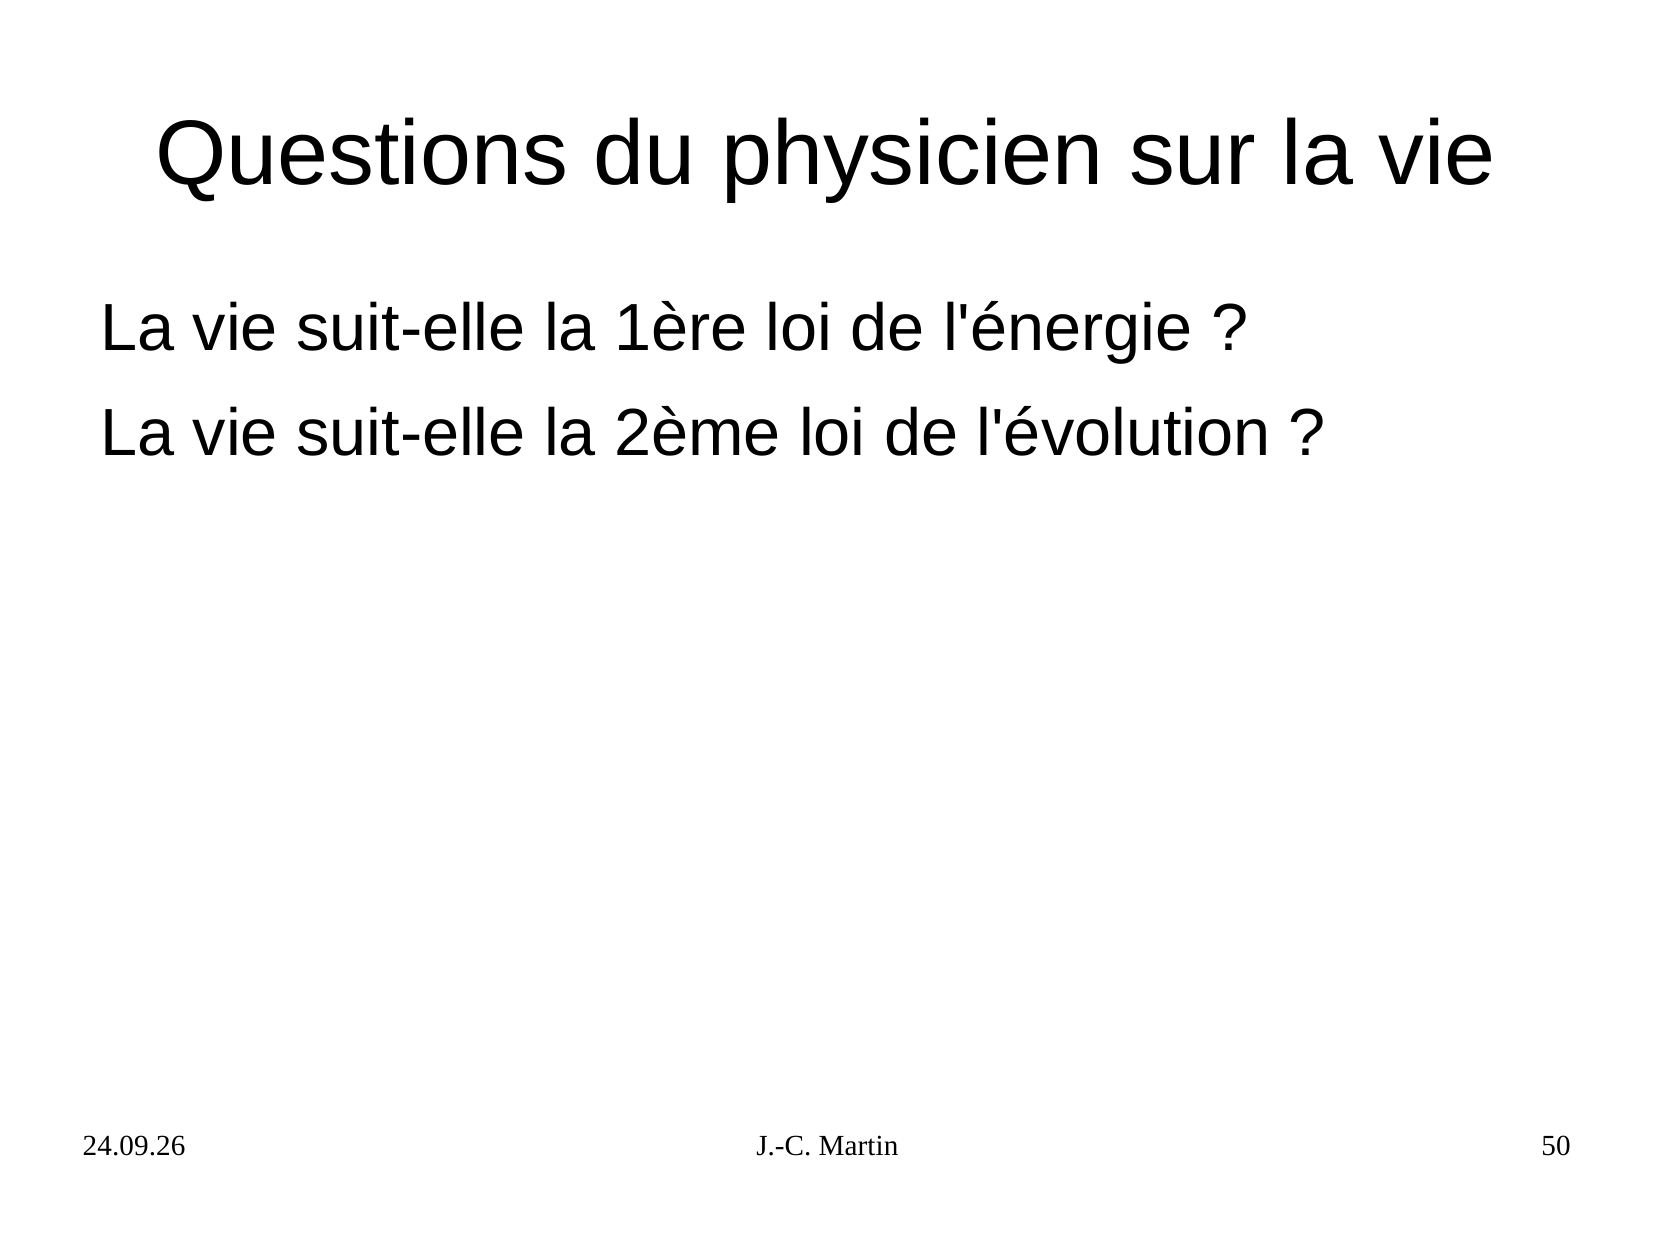

# Questions du physicien sur la vie
La vie suit-elle la 1ère loi de l'énergie ?
La vie suit-elle la 2ème loi de l'évolution ?
J.-C. Martin
50